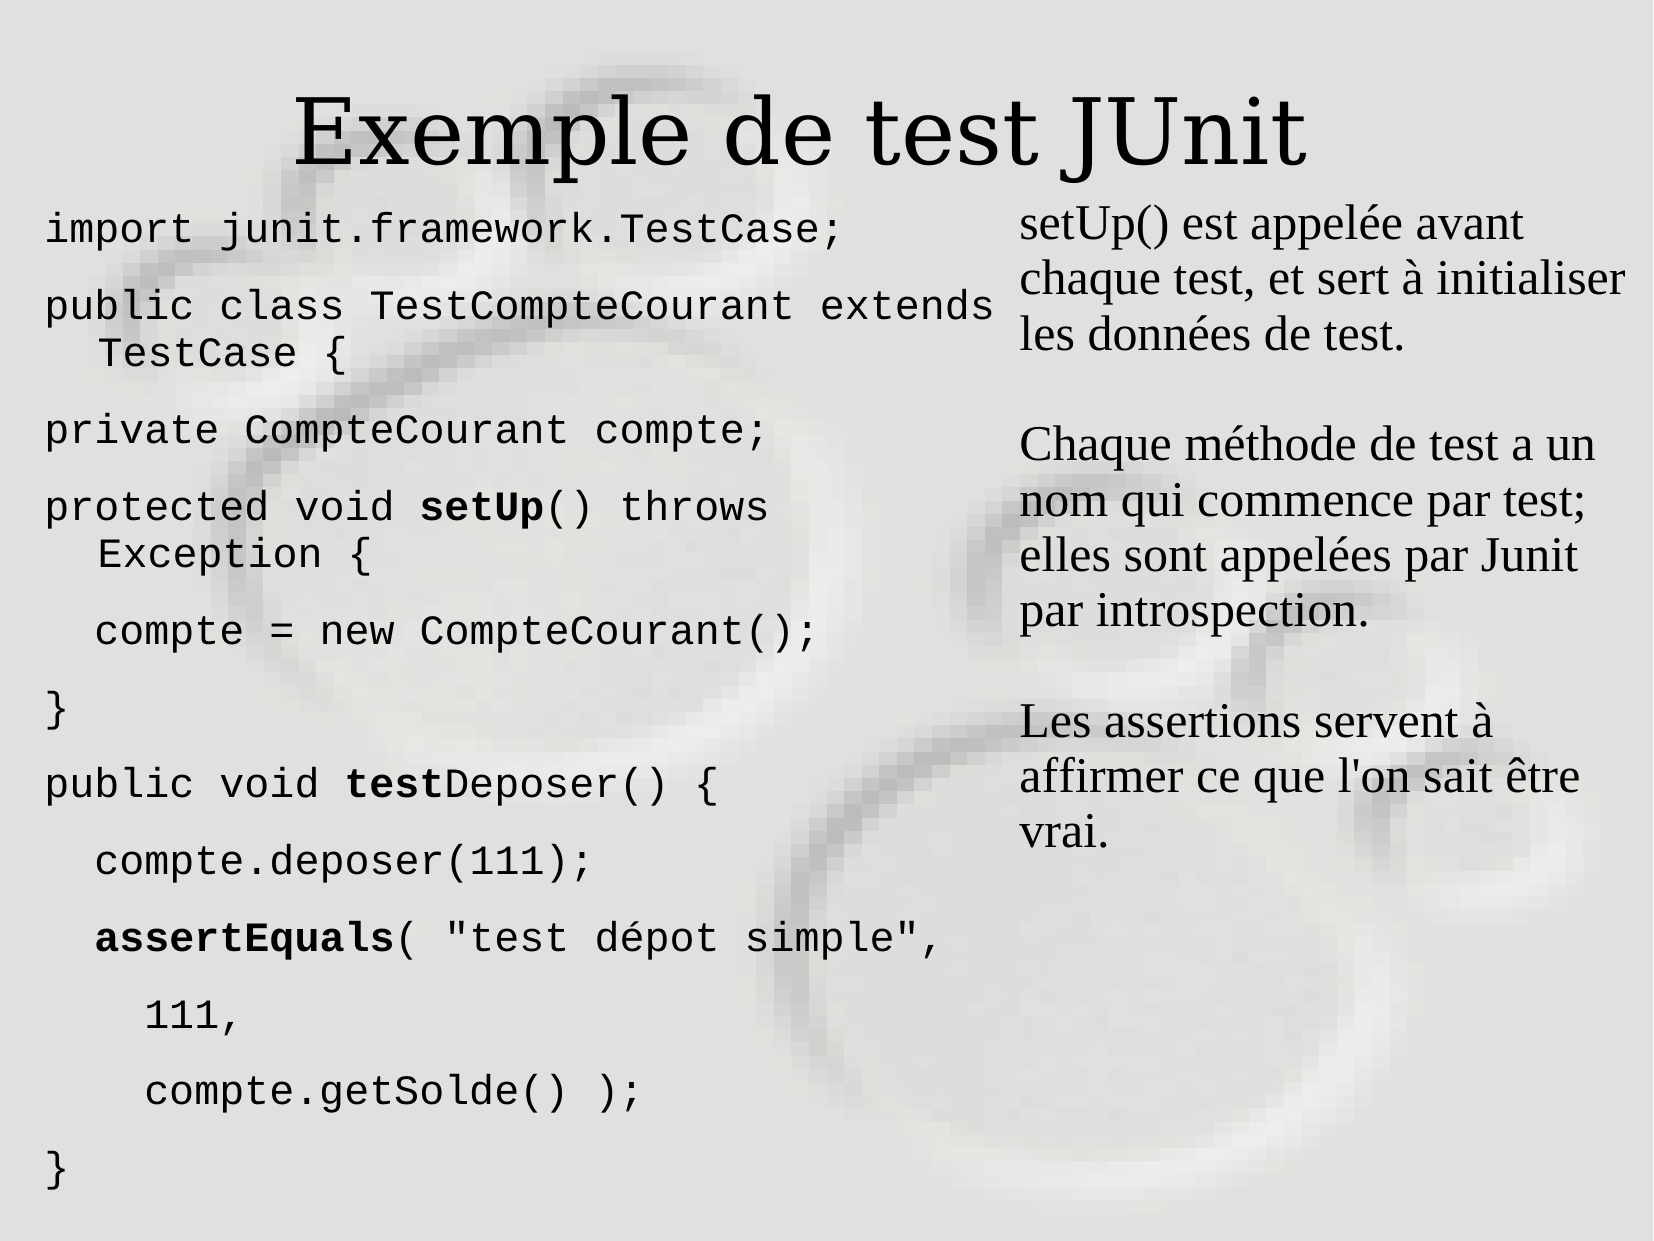

# Exemple de test JUnit
setUp() est appelée avant chaque test, et sert à initialiser les données de test.
Chaque méthode de test a un nom qui commence par test; elles sont appelées par Junit par introspection.
Les assertions servent à affirmer ce que l'on sait être vrai.
import junit.framework.TestCase;
public class TestCompteCourant extends TestCase {
private CompteCourant compte;
protected void setUp() throws Exception {
 compte = new CompteCourant();
}
public void testDeposer() {
 compte.deposer(111);
 assertEquals( "test dépot simple",
 111,
 compte.getSolde() );
}